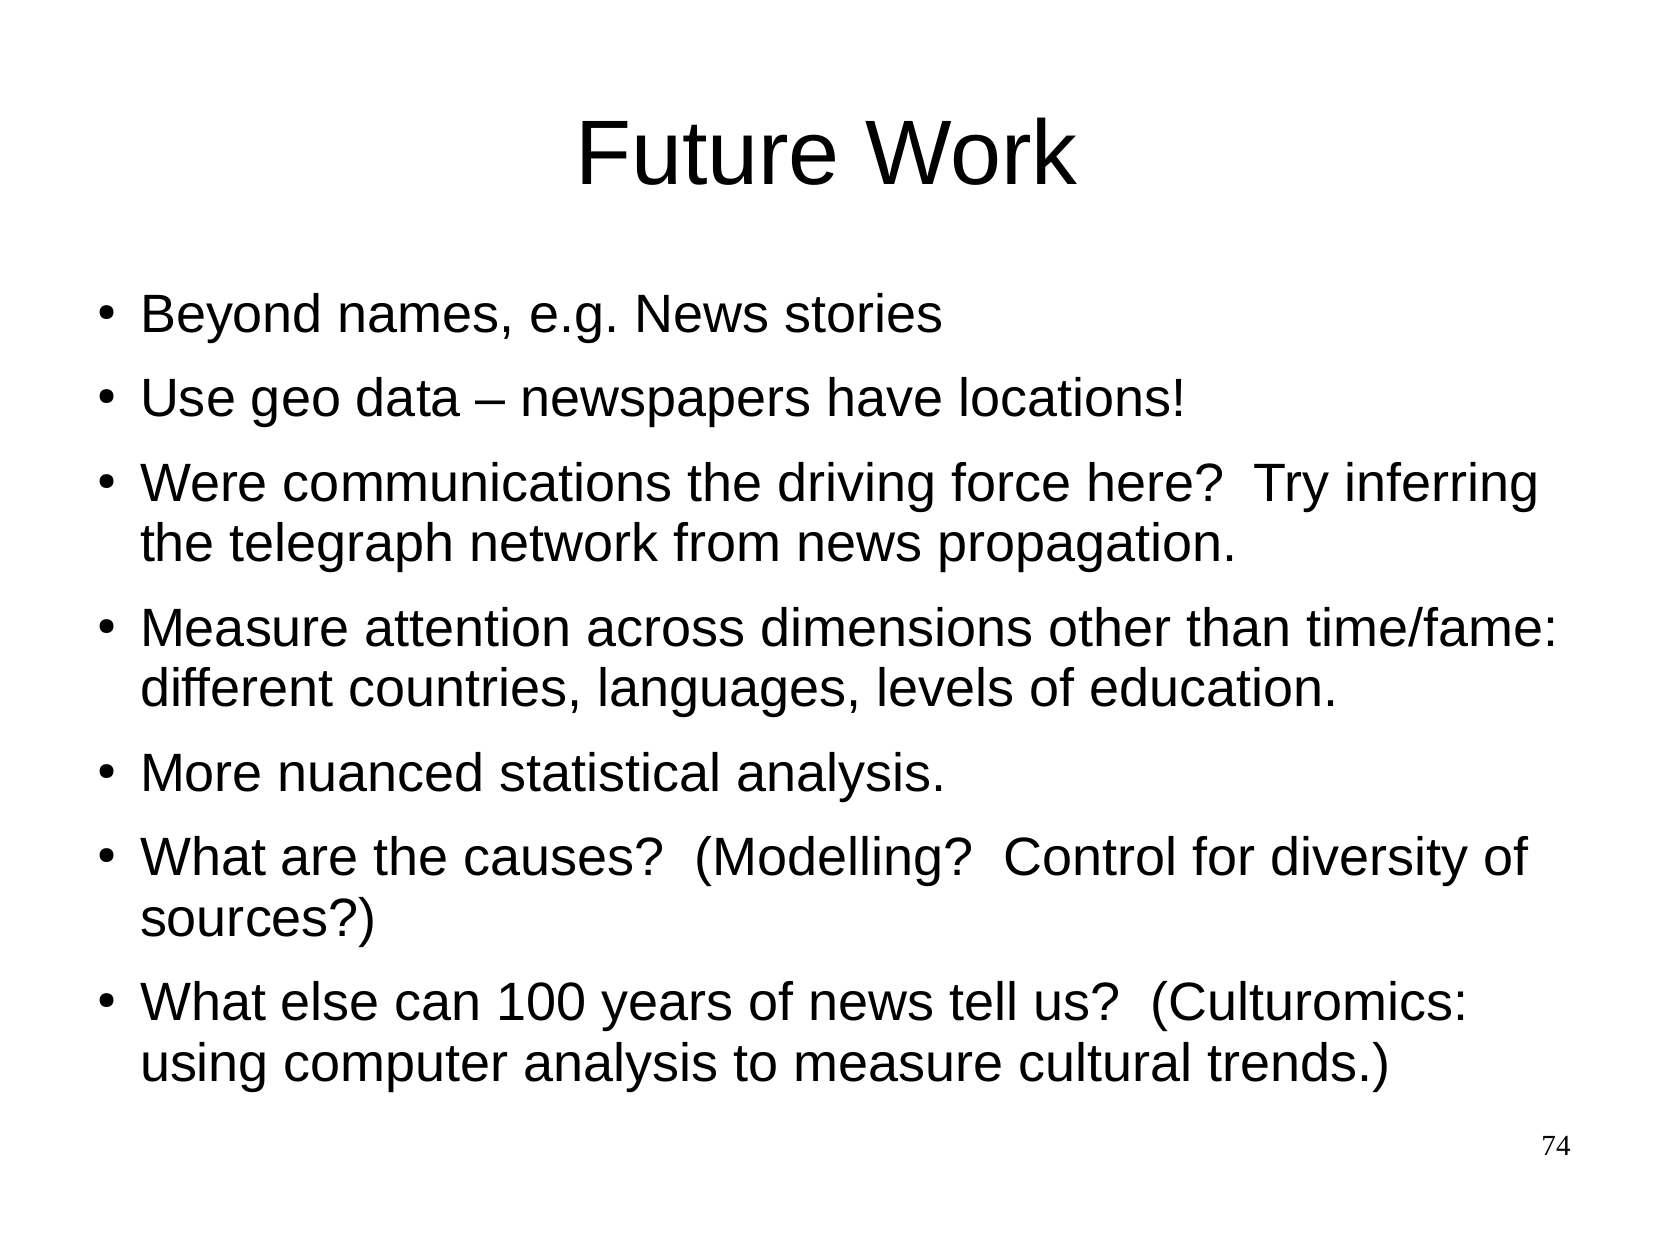

# Future Work
Beyond names, e.g. News stories
Use geo data – newspapers have locations!
Were communications the driving force here? Try inferring the telegraph network from news propagation.
Measure attention across dimensions other than time/fame: different countries, languages, levels of education.
More nuanced statistical analysis.
What are the causes? (Modelling? Control for diversity of sources?)
What else can 100 years of news tell us? (Culturomics: using computer analysis to measure cultural trends.)
74